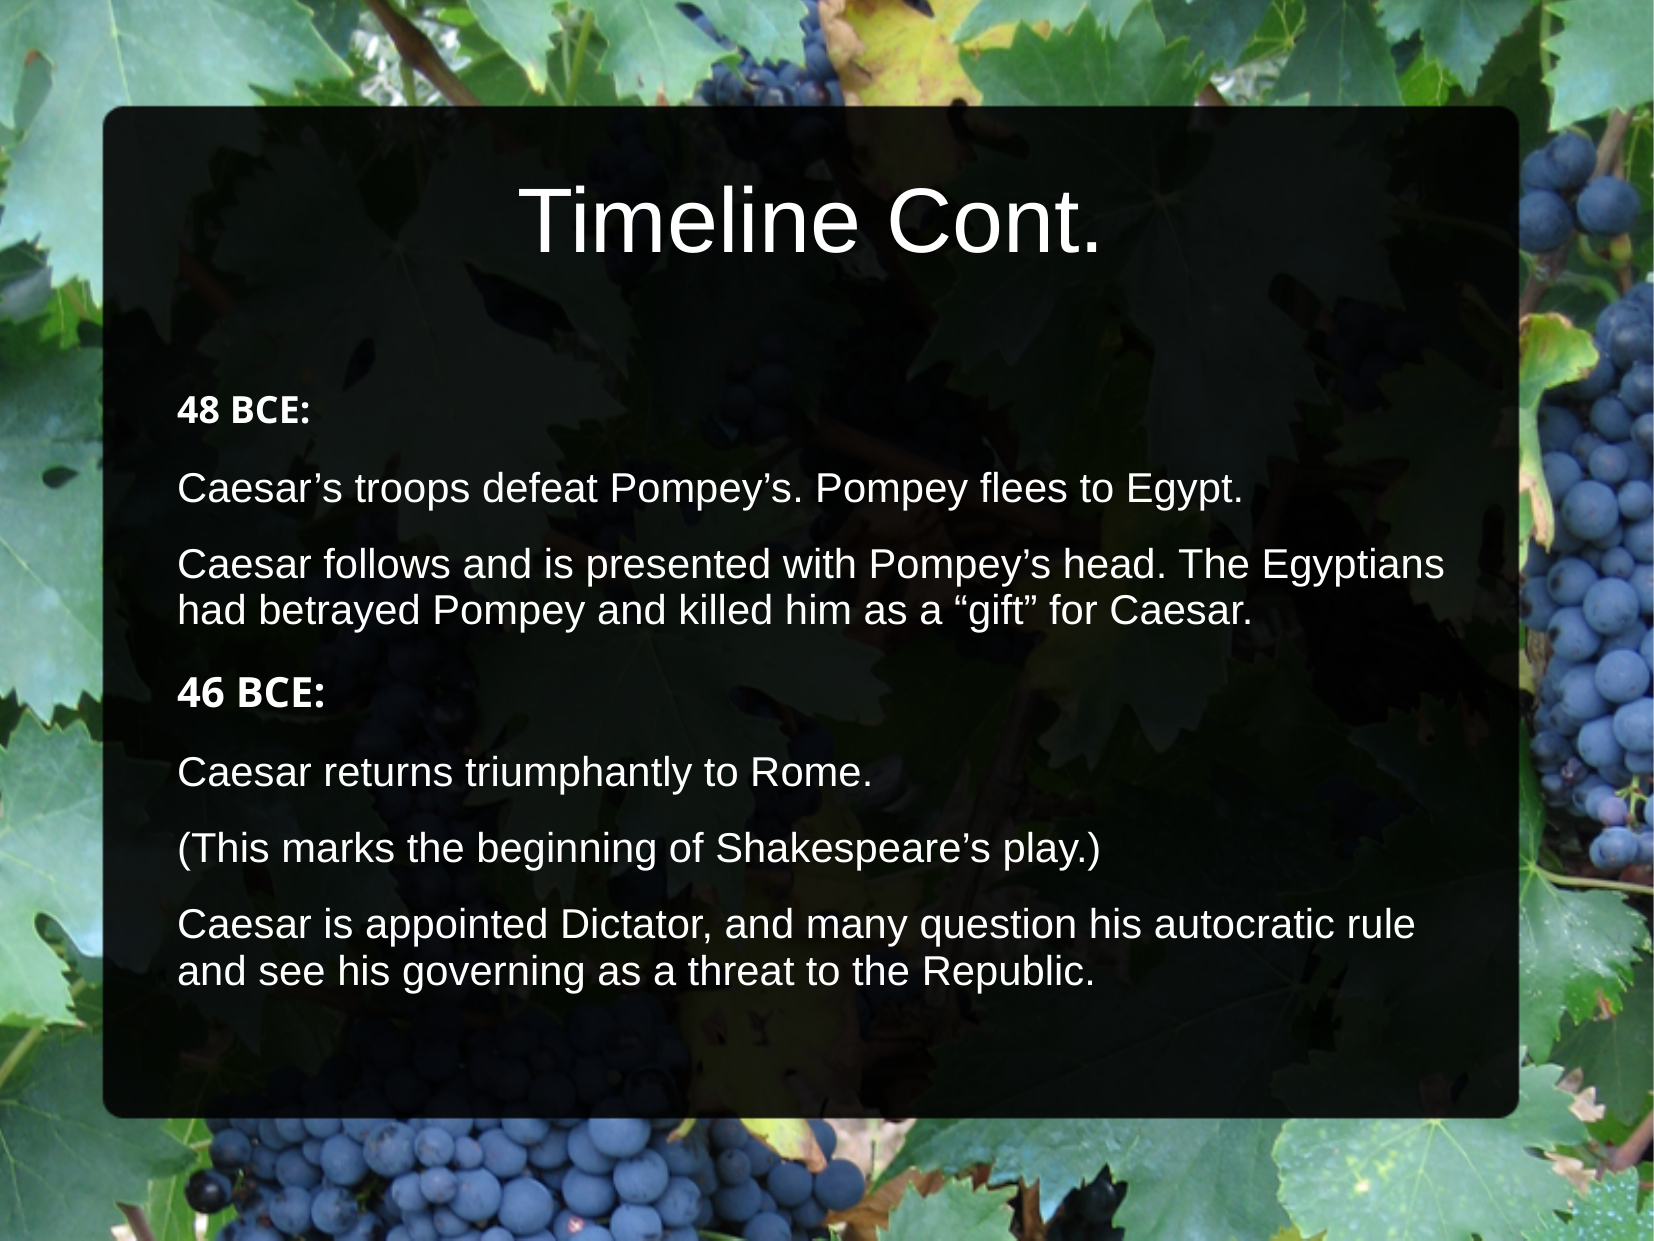

# Timeline Cont.
48 BCE:
Caesar’s troops defeat Pompey’s. Pompey flees to Egypt.
Caesar follows and is presented with Pompey’s head. The Egyptians had betrayed Pompey and killed him as a “gift” for Caesar.
46 BCE:
Caesar returns triumphantly to Rome.
(This marks the beginning of Shakespeare’s play.)
Caesar is appointed Dictator, and many question his autocratic rule and see his governing as a threat to the Republic.